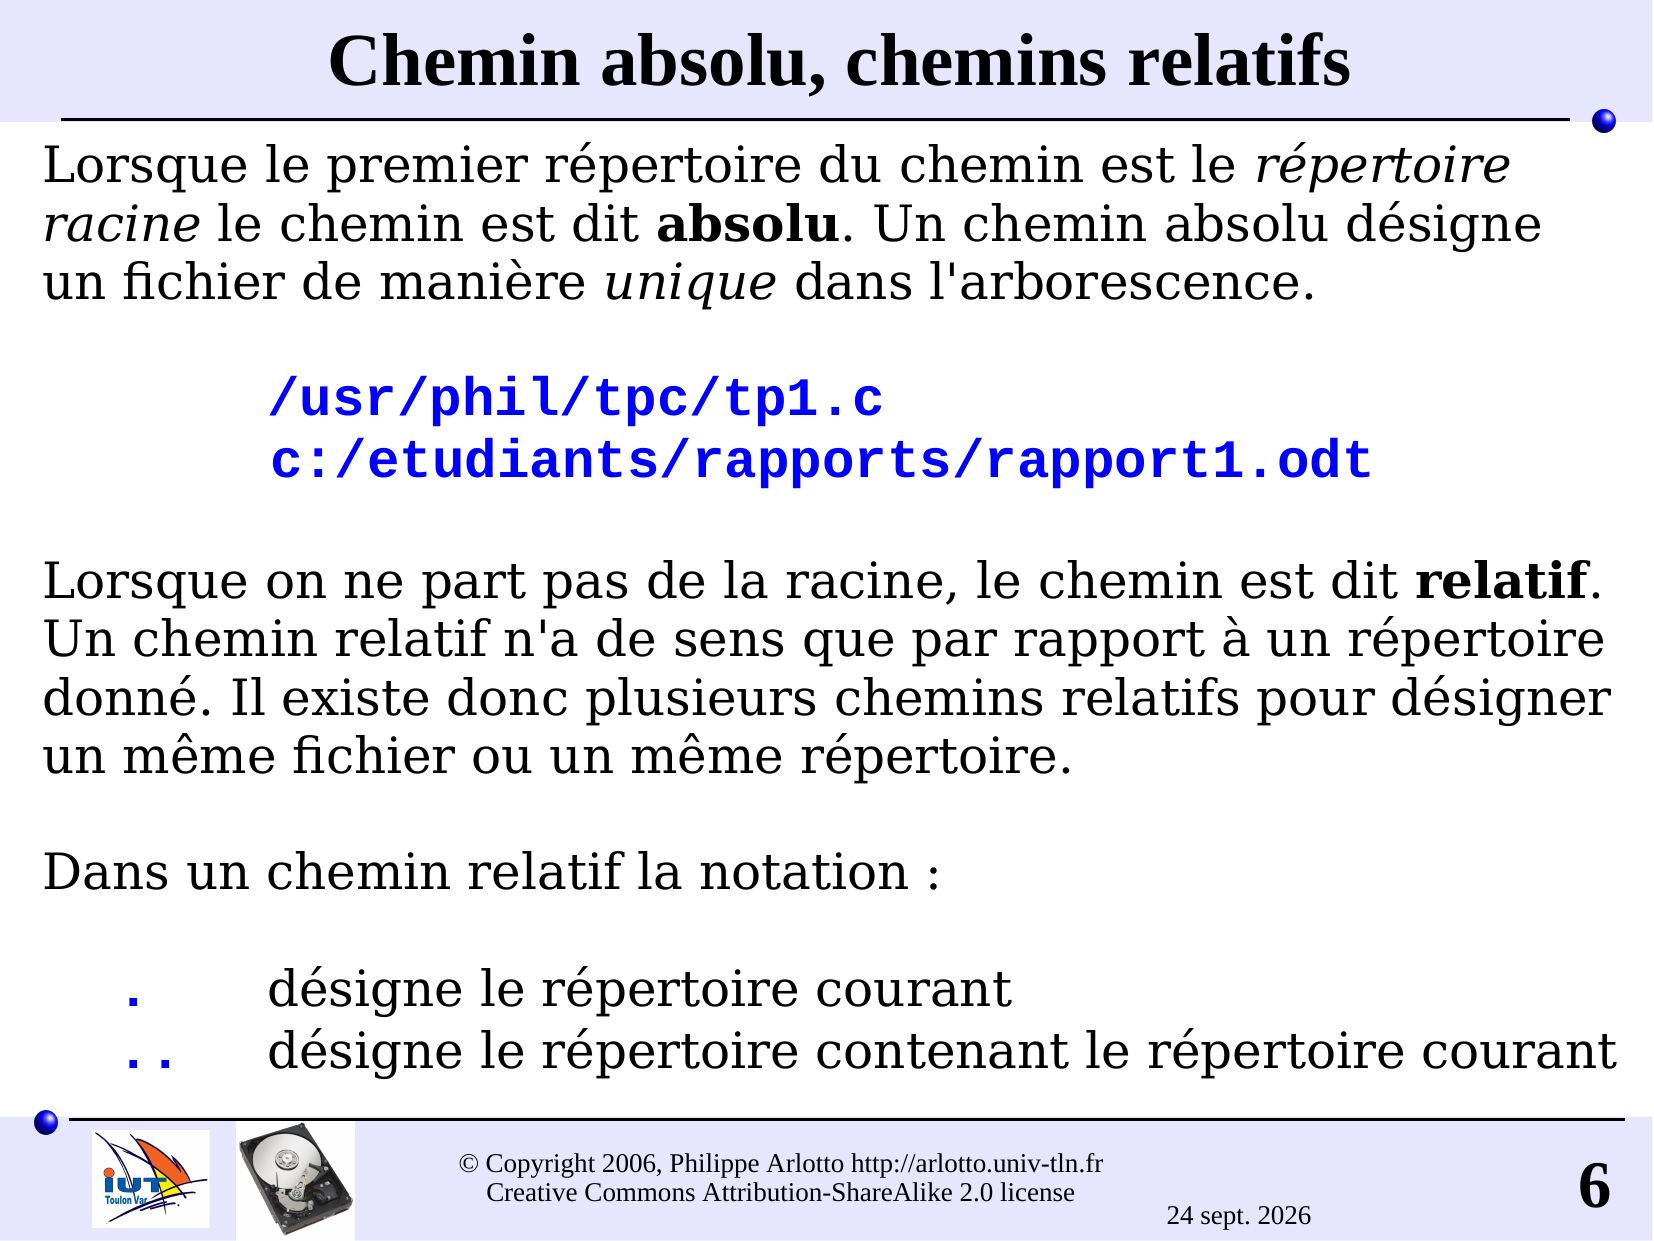

# Chemin absolu, chemins relatifs
Lorsque le premier répertoire du chemin est le répertoire
racine le chemin est dit absolu. Un chemin absolu désigne
un fichier de manière unique dans l'arborescence.
			/usr/phil/tpc/tp1.c
 c:/etudiants/rapports/rapport1.odt
Lorsque on ne part pas de la racine, le chemin est dit relatif.
Un chemin relatif n'a de sens que par rapport à un répertoire
donné. Il existe donc plusieurs chemins relatifs pour désigner
un même fichier ou un même répertoire.
Dans un chemin relatif la notation :
	.		désigne le répertoire courant
	..		désigne le répertoire contenant le répertoire courant